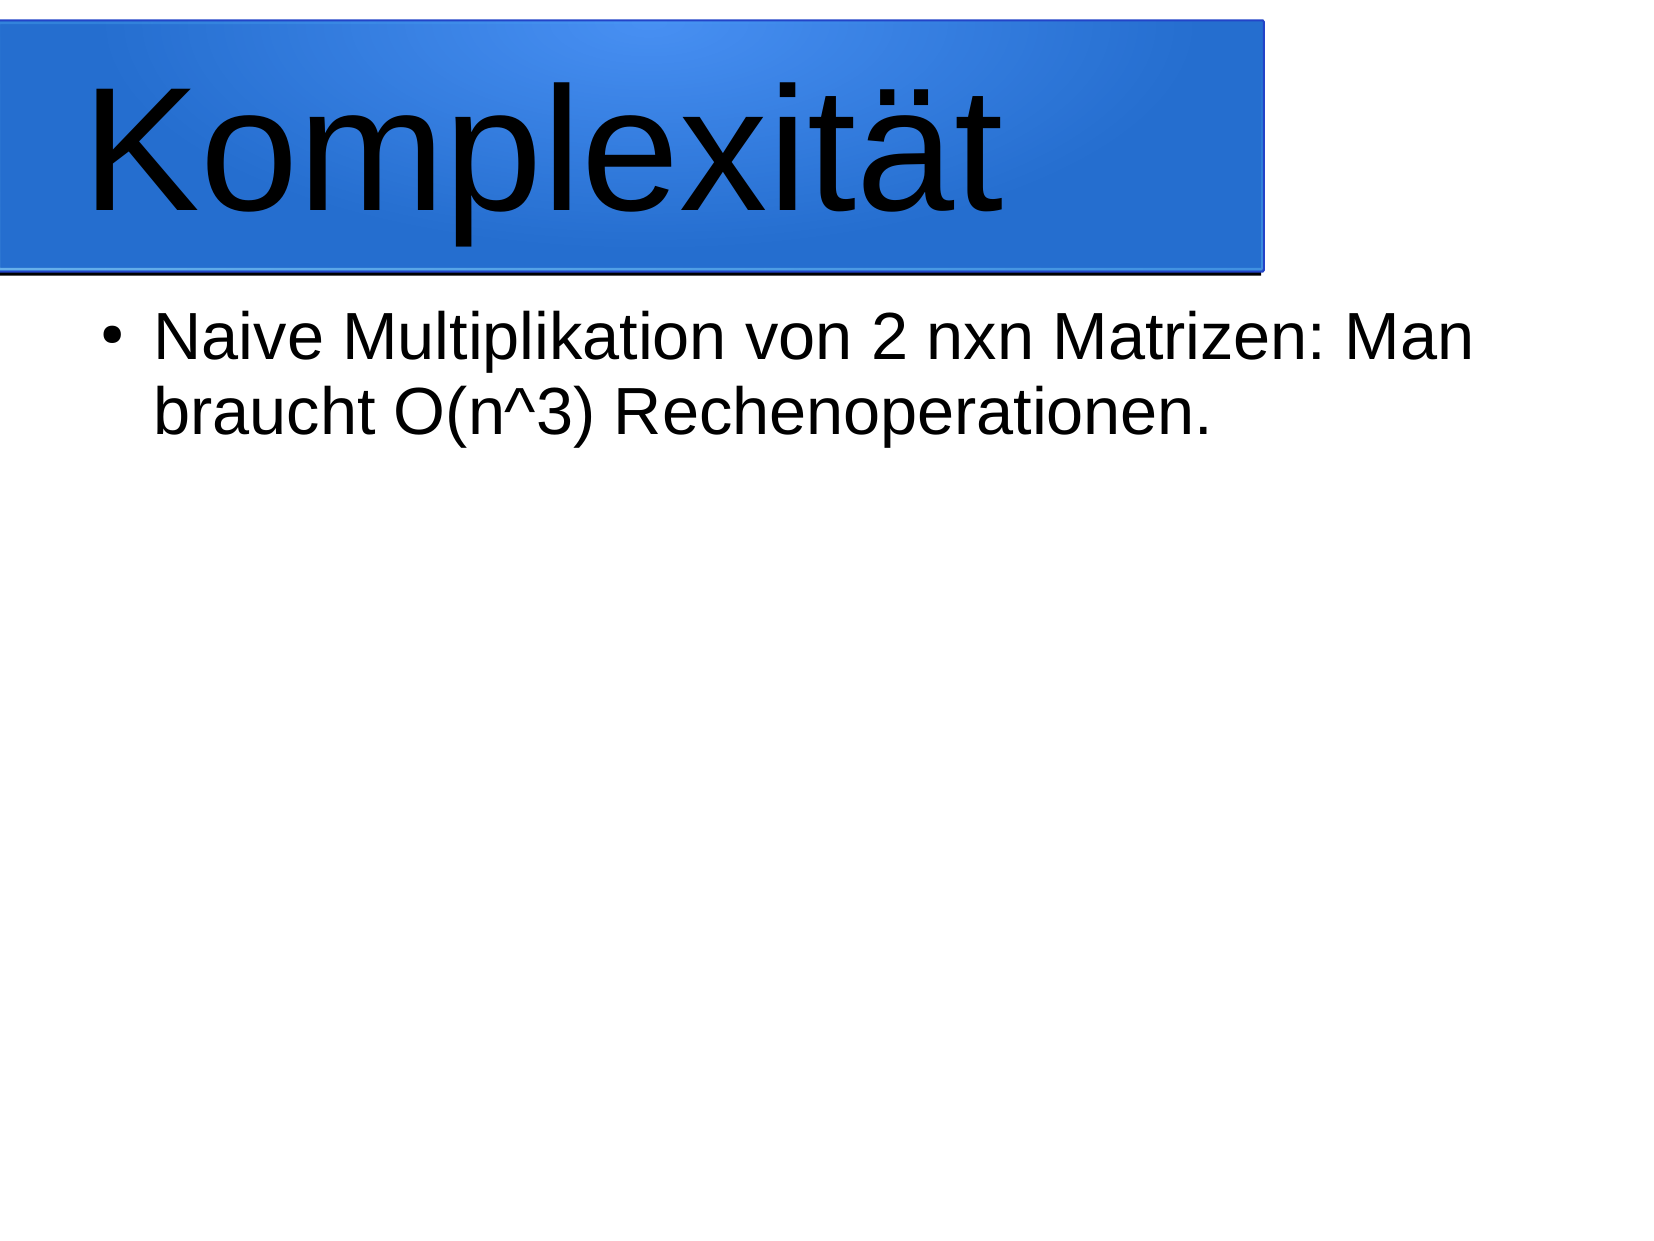

# Komplexität
Naive Multiplikation von 2 nxn Matrizen: Man braucht O(n^3) Rechenoperationen.